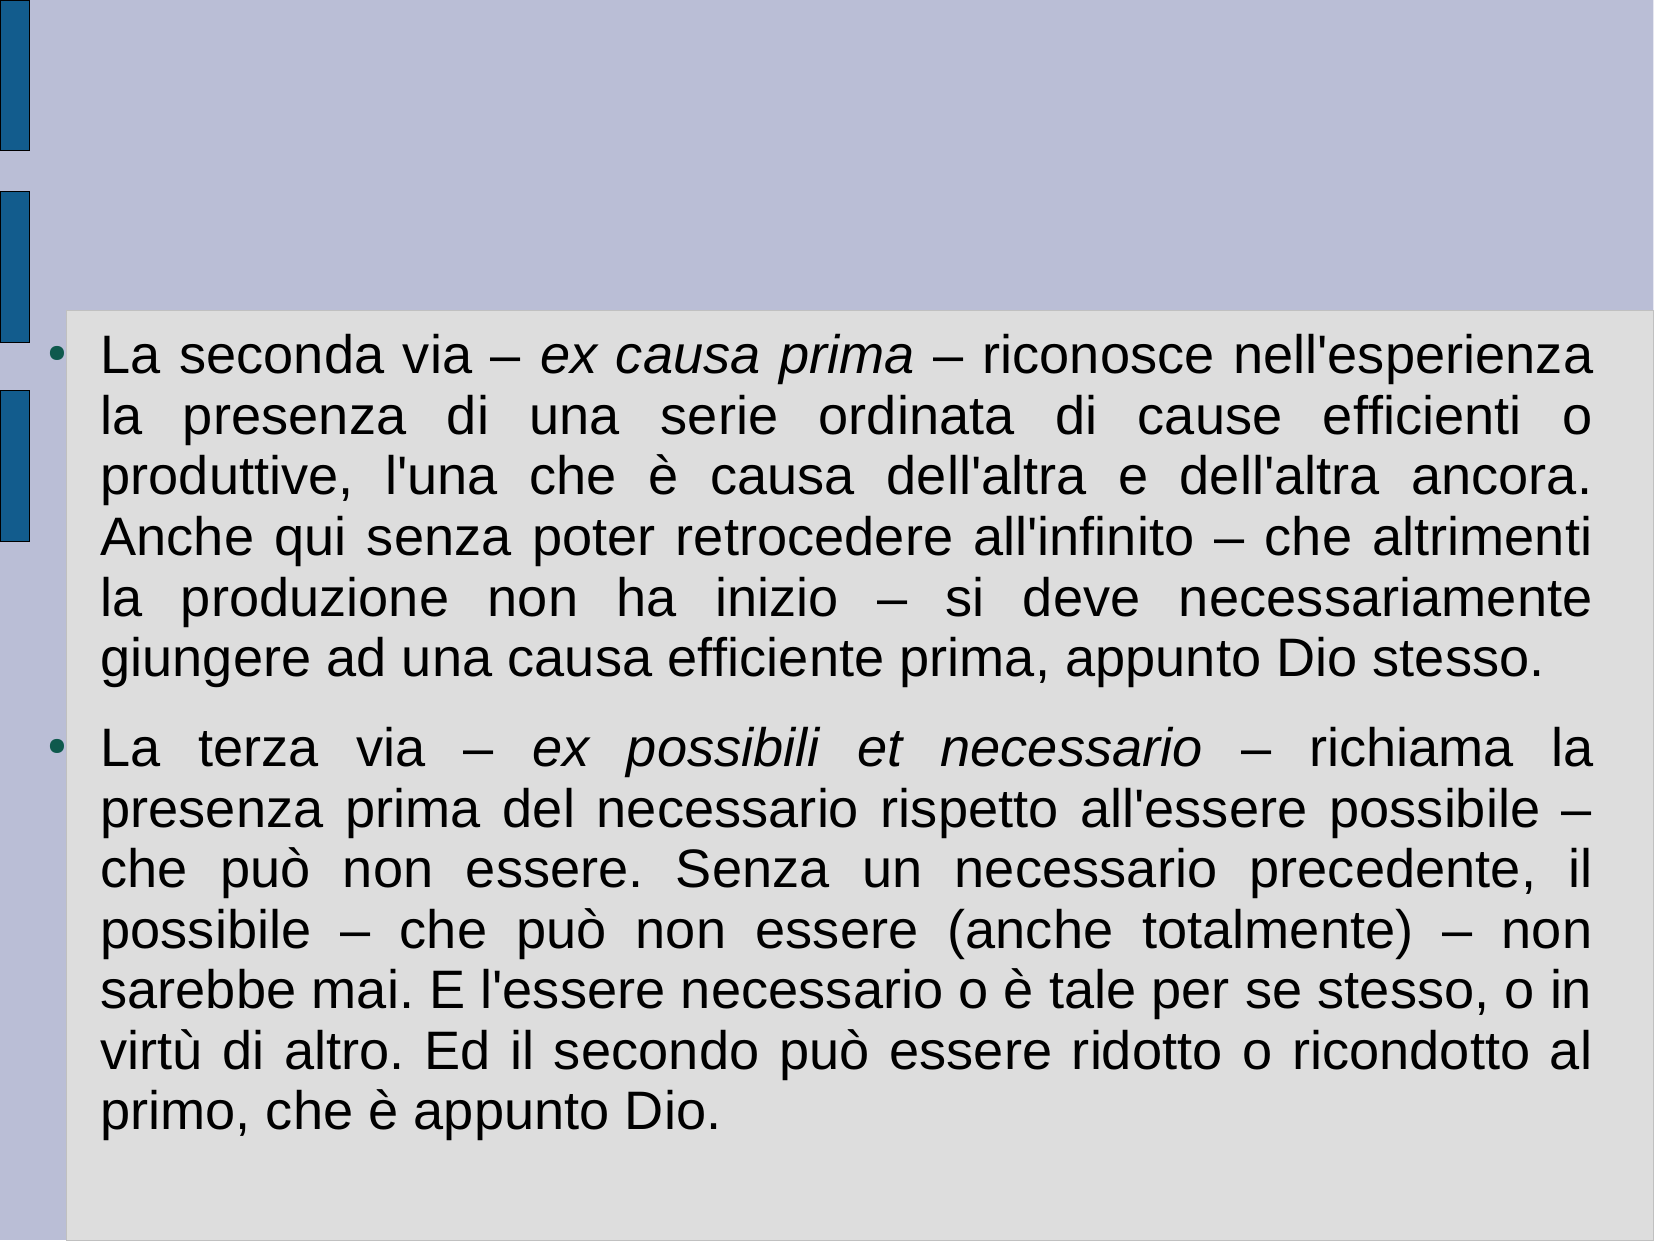

#
La seconda via – ex causa prima – riconosce nell'esperienza la presenza di una serie ordinata di cause efficienti o produttive, l'una che è causa dell'altra e dell'altra ancora. Anche qui senza poter retrocedere all'infinito – che altrimenti la produzione non ha inizio – si deve necessariamente giungere ad una causa efficiente prima, appunto Dio stesso.
La terza via – ex possibili et necessario – richiama la presenza prima del necessario rispetto all'essere possibile – che può non essere. Senza un necessario precedente, il possibile – che può non essere (anche totalmente) – non sarebbe mai. E l'essere necessario o è tale per se stesso, o in virtù di altro. Ed il secondo può essere ridotto o ricondotto al primo, che è appunto Dio.